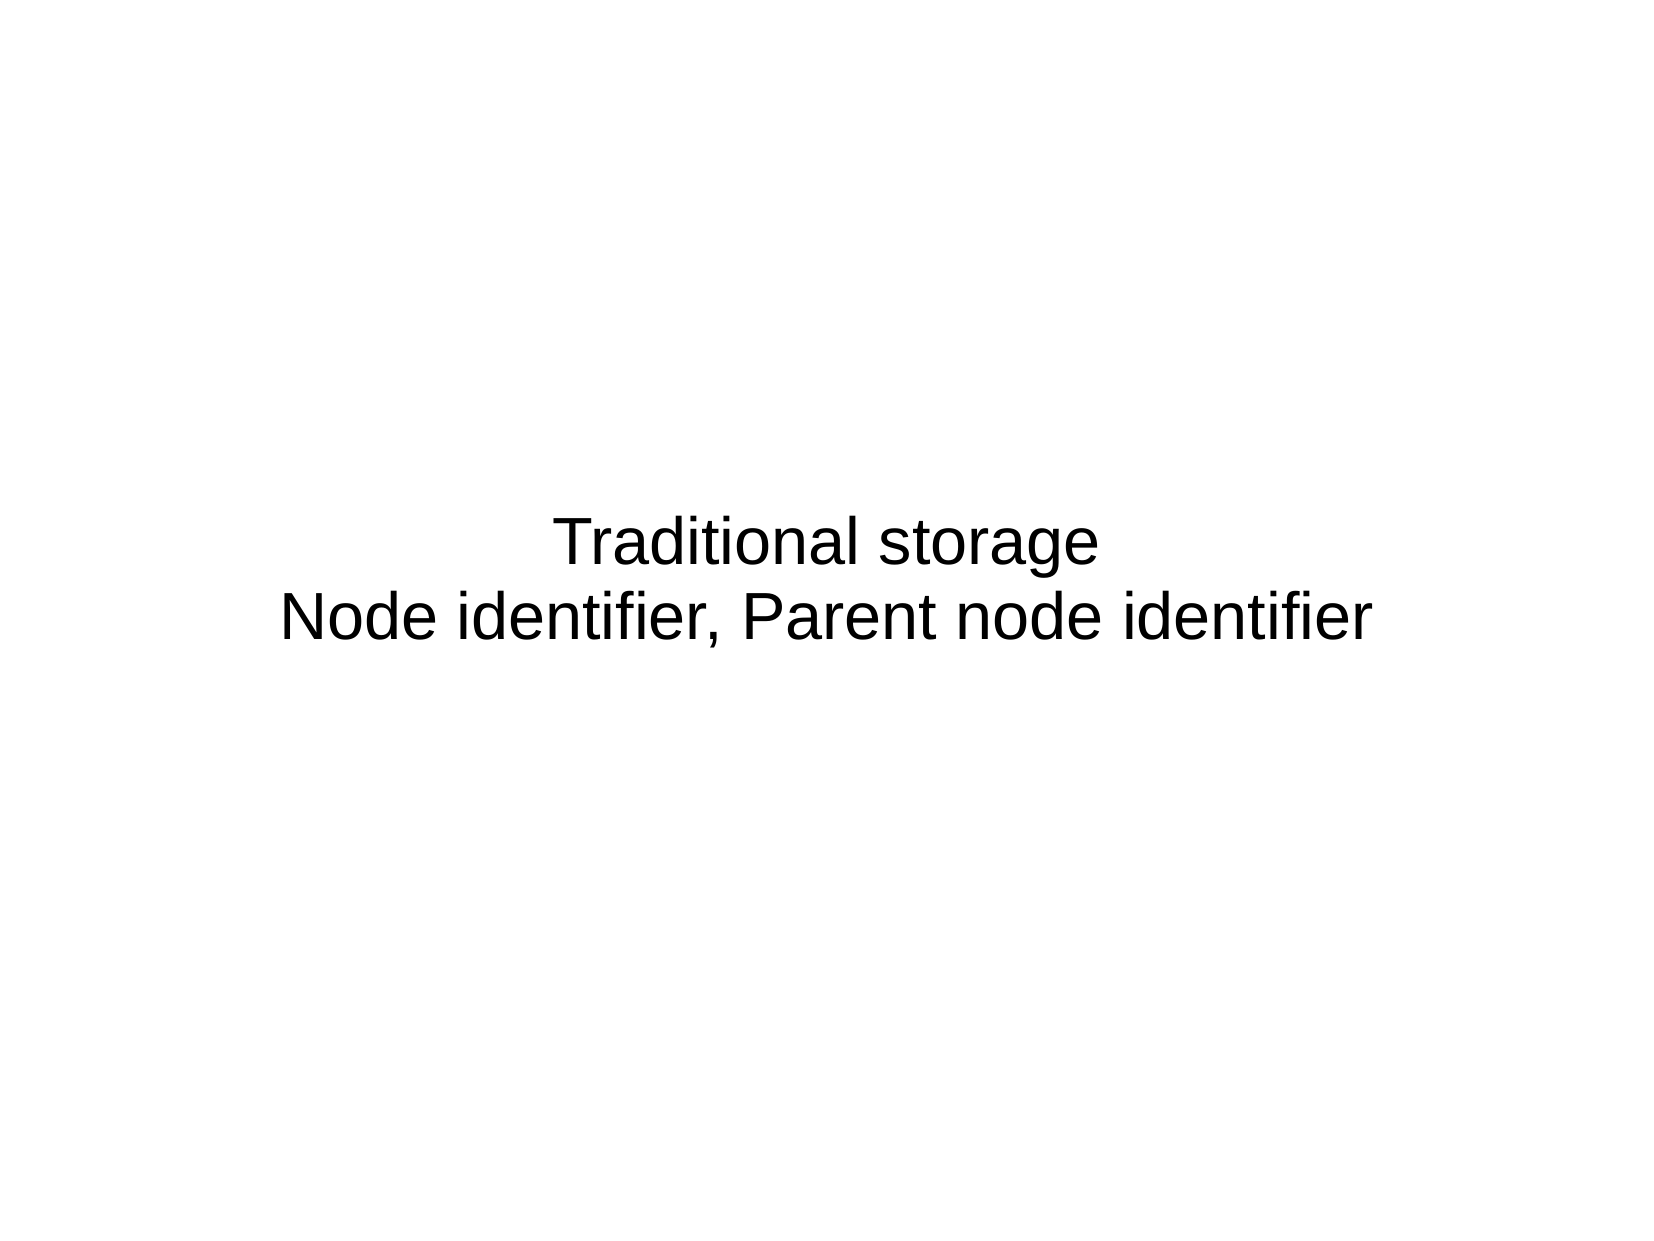

# Traditional storage
Node identifier, Parent node identifier